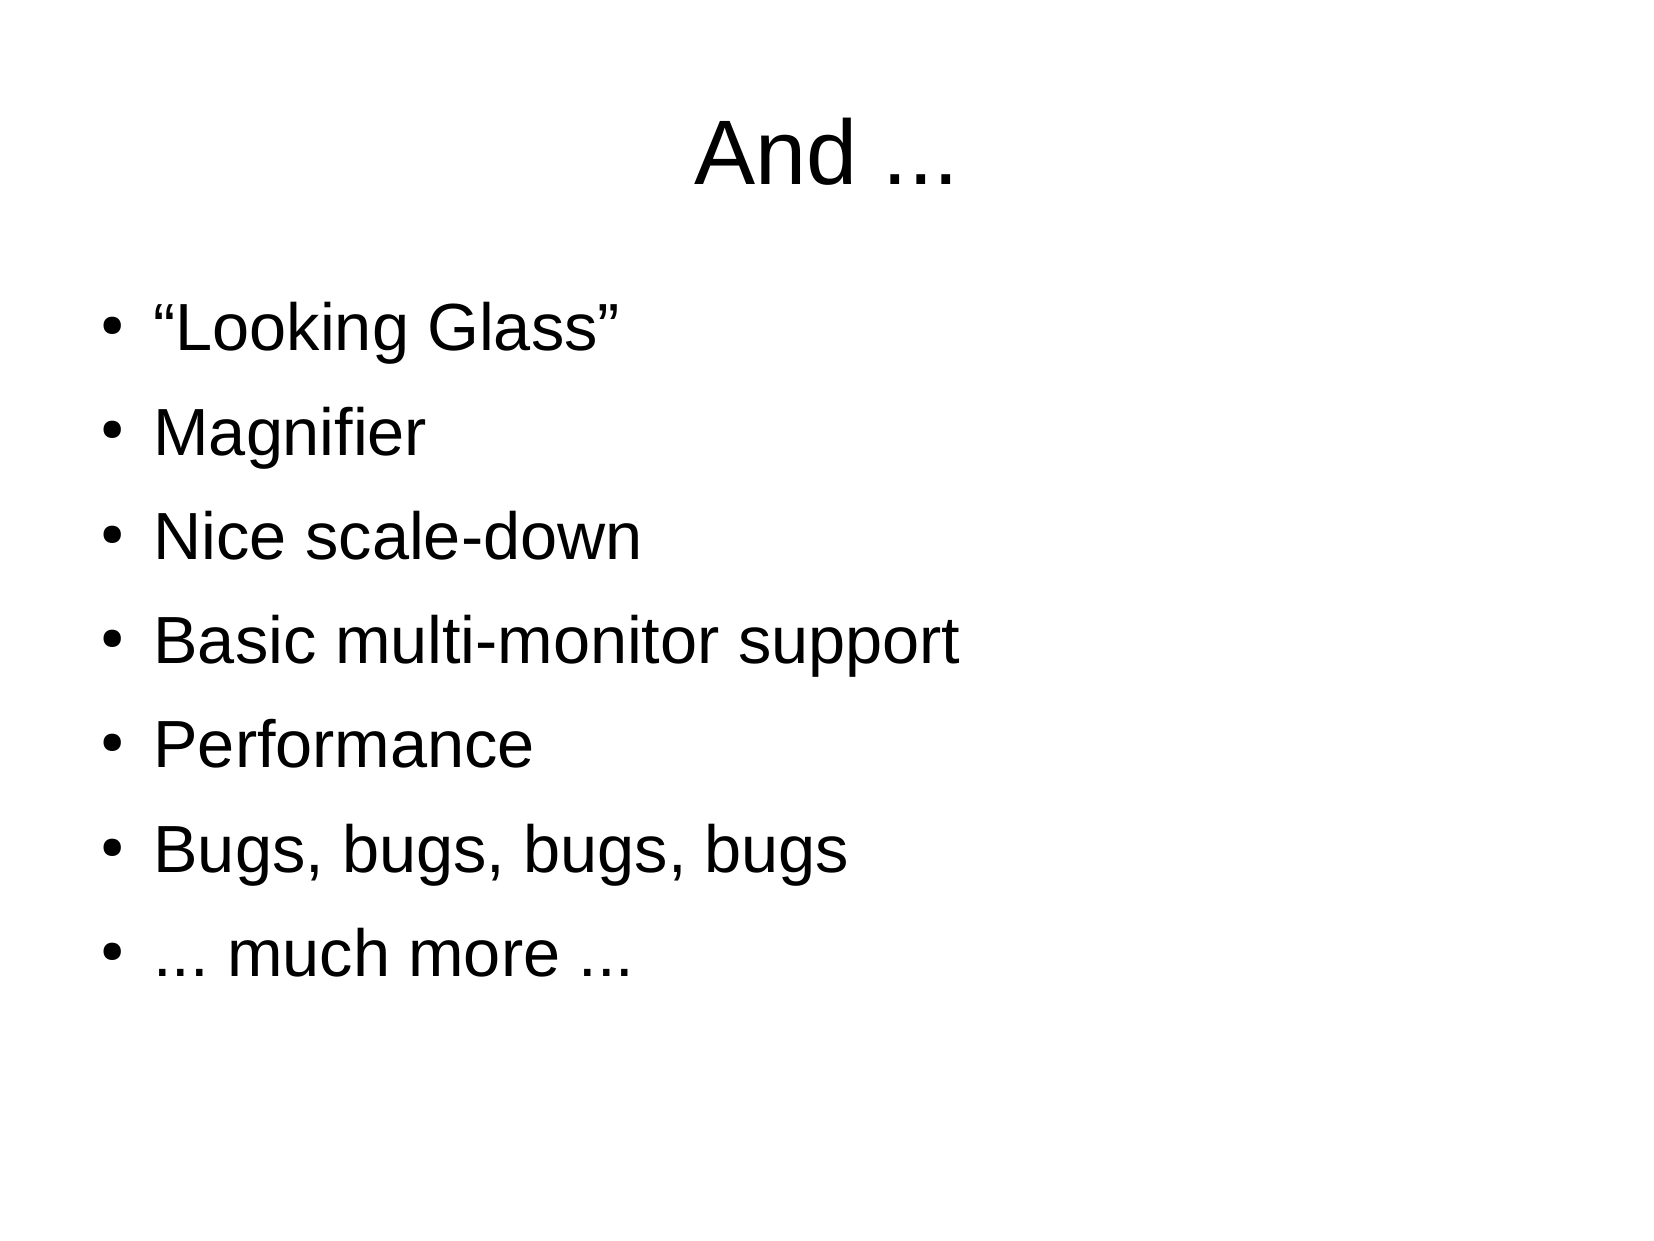

# And ...
“Looking Glass”
Magnifier
Nice scale-down
Basic multi-monitor support
Performance
Bugs, bugs, bugs, bugs
... much more ...